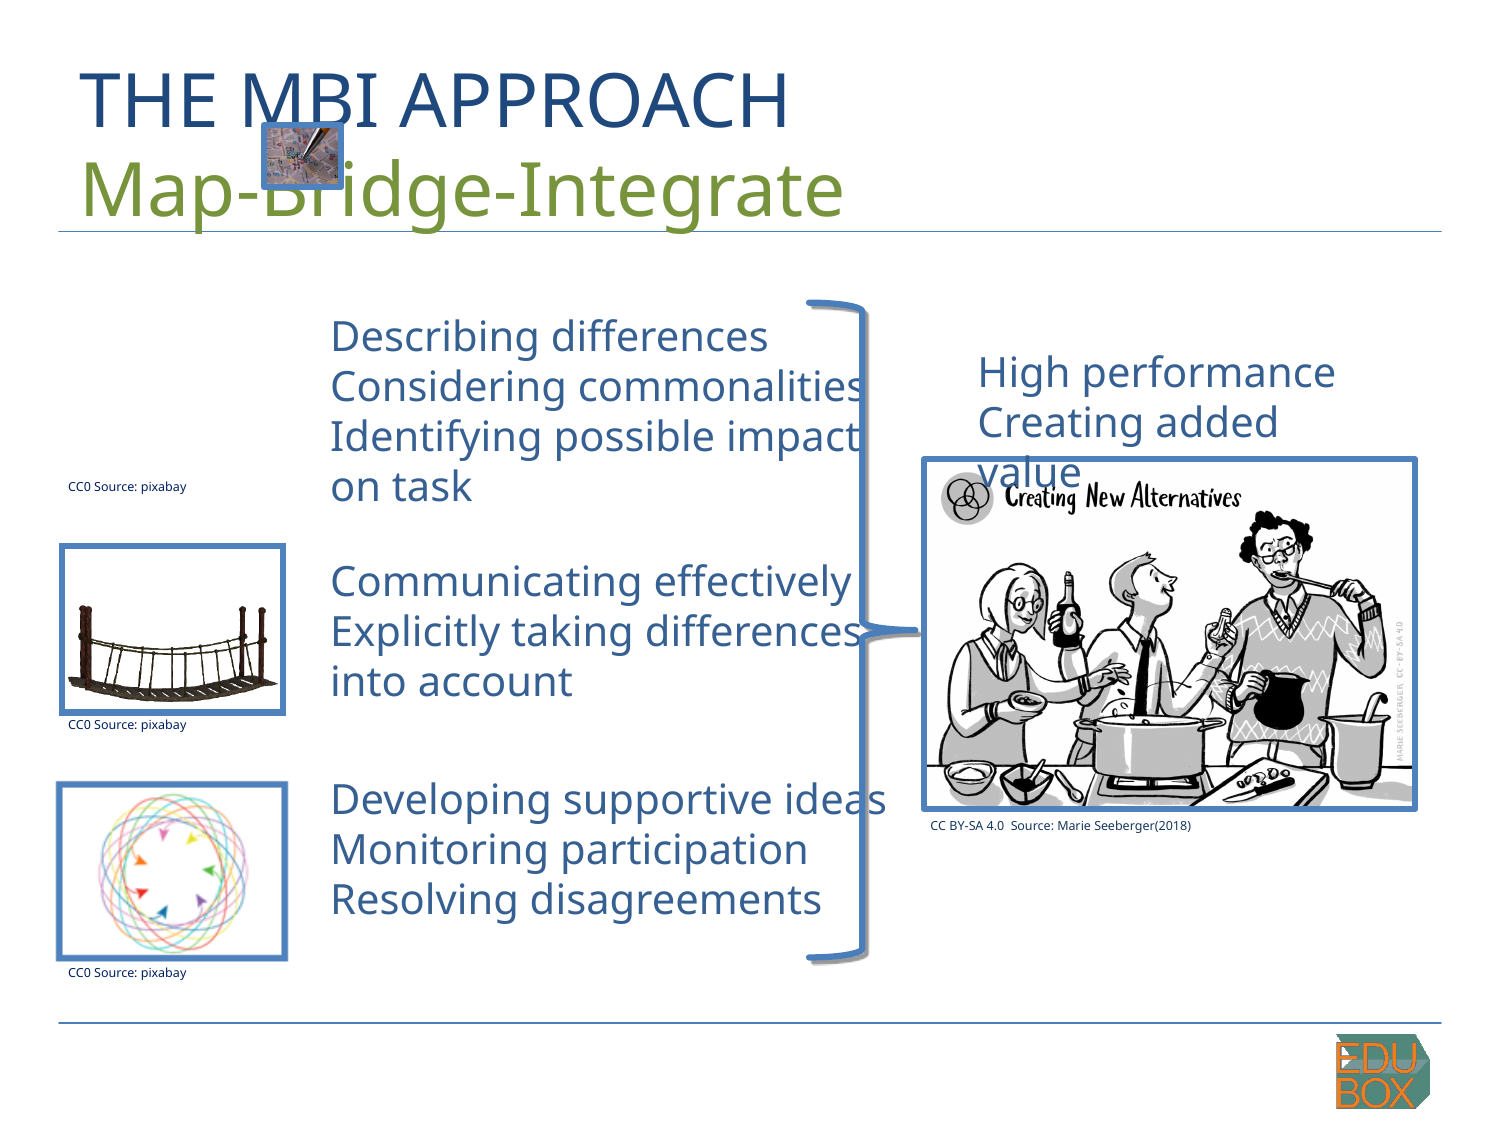

THE MBI APPROACH
Map-Bridge-Integrate
Describing differences
Considering commonalities
Identifying possible impact
on task
Communicating effectively
Explicitly taking differences
into account
Developing supportive ideas
Monitoring participation
Resolving disagreements
High performance
Creating added value
CC0 Source: pixabay
CC0 Source: pixabay
CC BY-SA 4.0 Source: Marie Seeberger(2018)
CC0 Source: pixabay